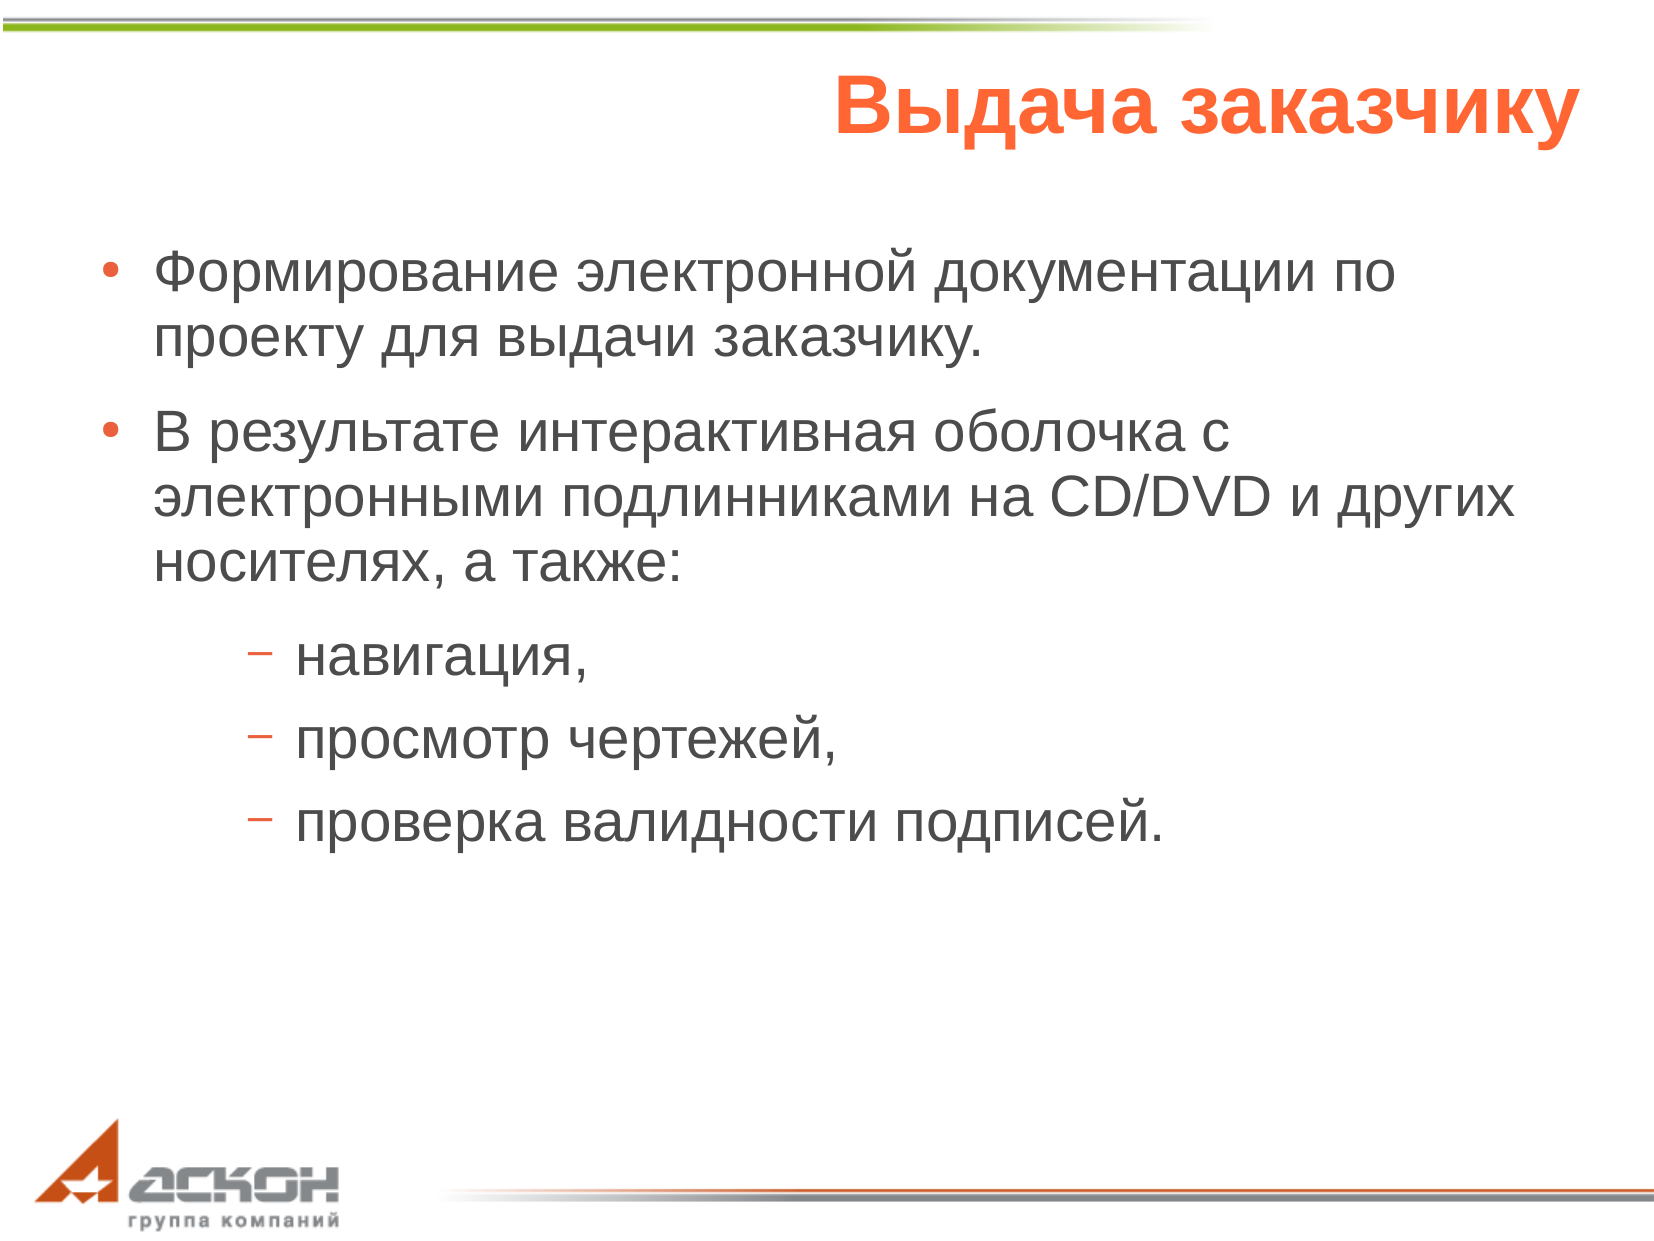

Выдача заказчику
# Формирование электронной документации по проекту для выдачи заказчику.
В результате интерактивная оболочка с электронными подлинниками на CD/DVD и других носителях, а также:
навигация,
просмотр чертежей,
проверка валидности подписей.